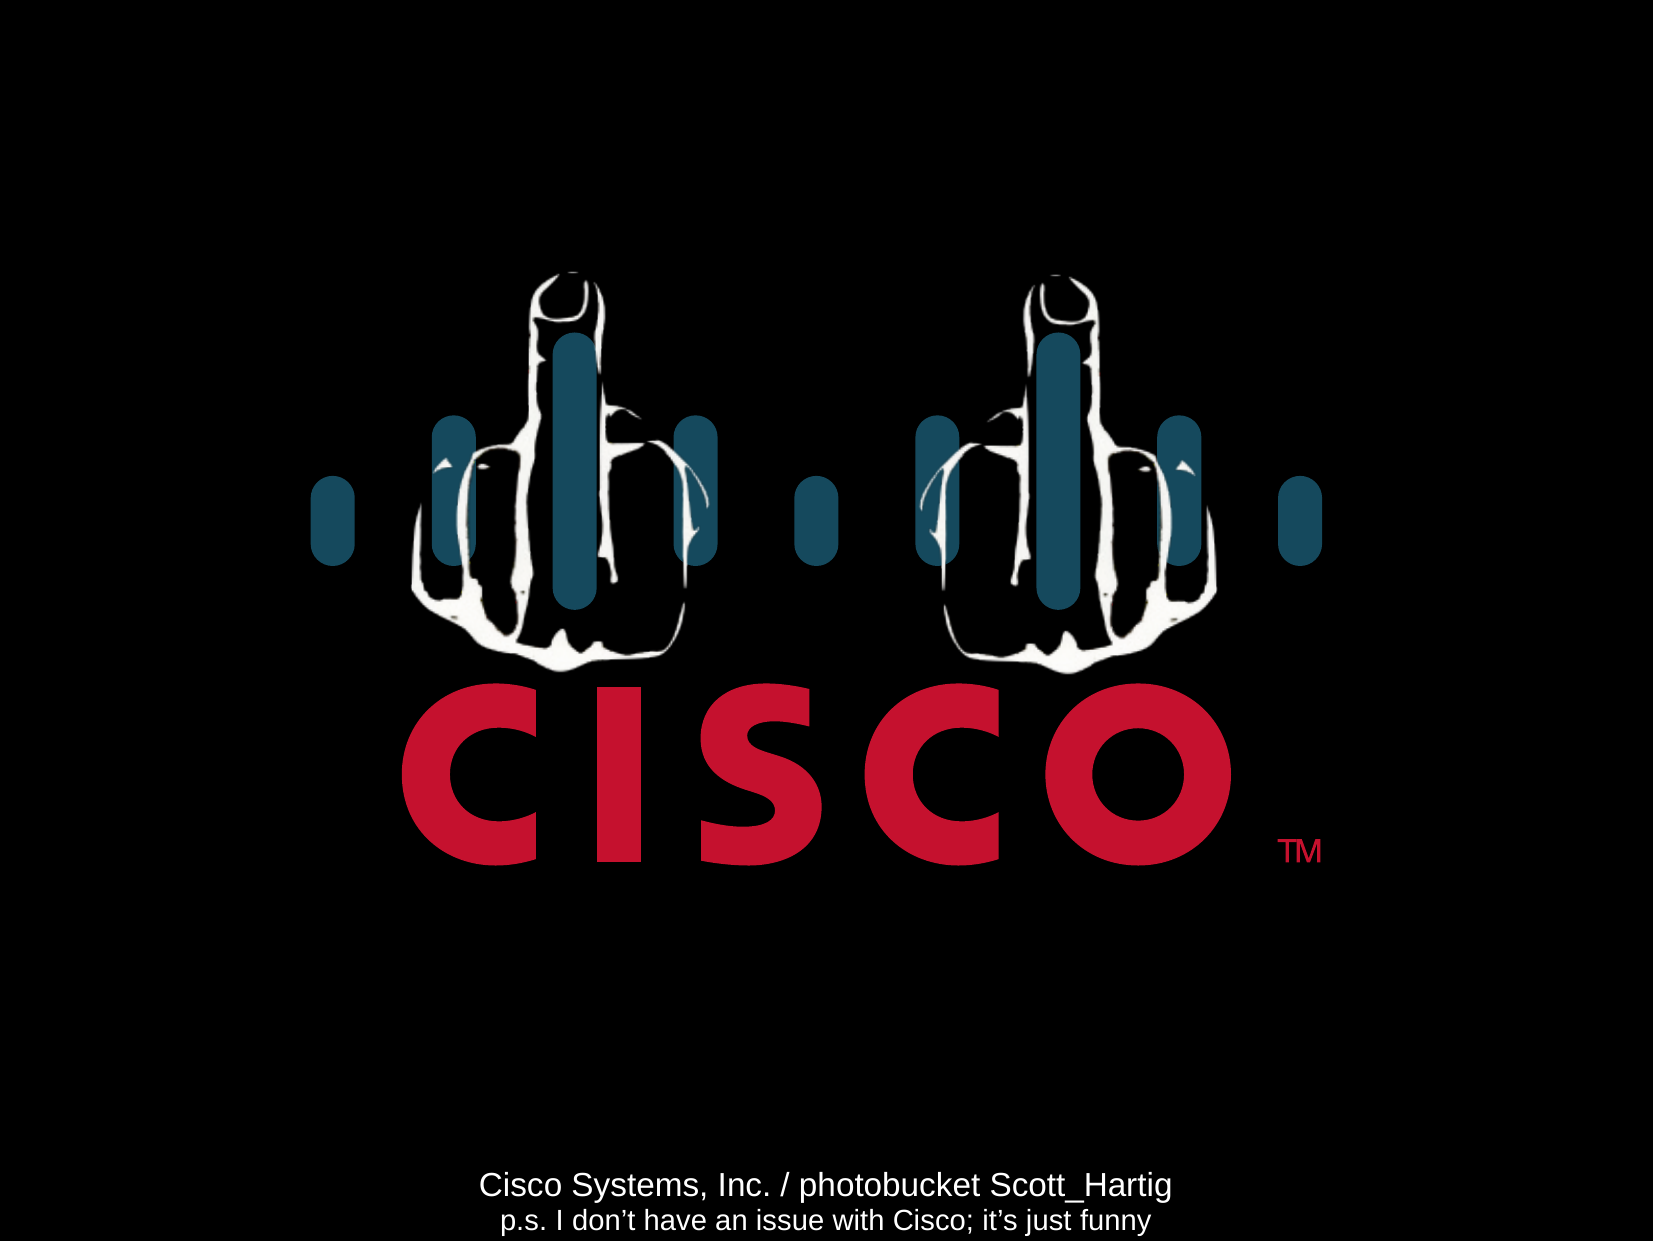

Cisco Systems, Inc. / photobucket Scott_Hartig
p.s. I don’t have an issue with Cisco; it’s just funny